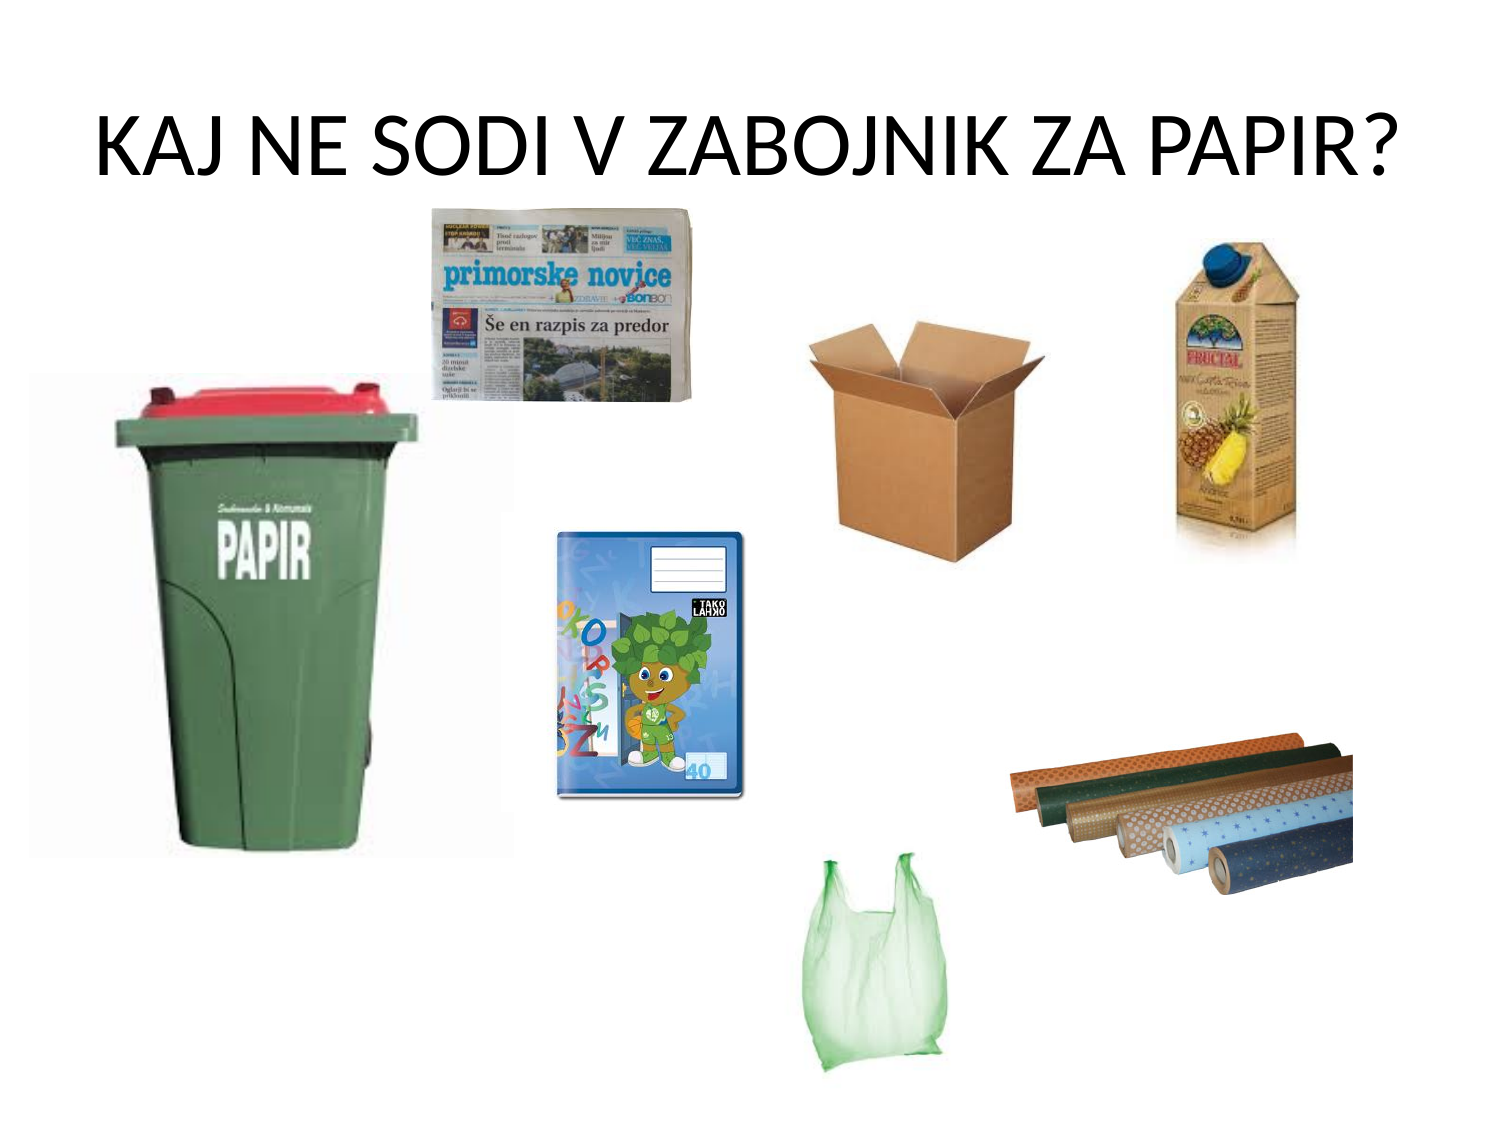

# KAJ NE SODI V ZABOJNIK ZA PAPIR?